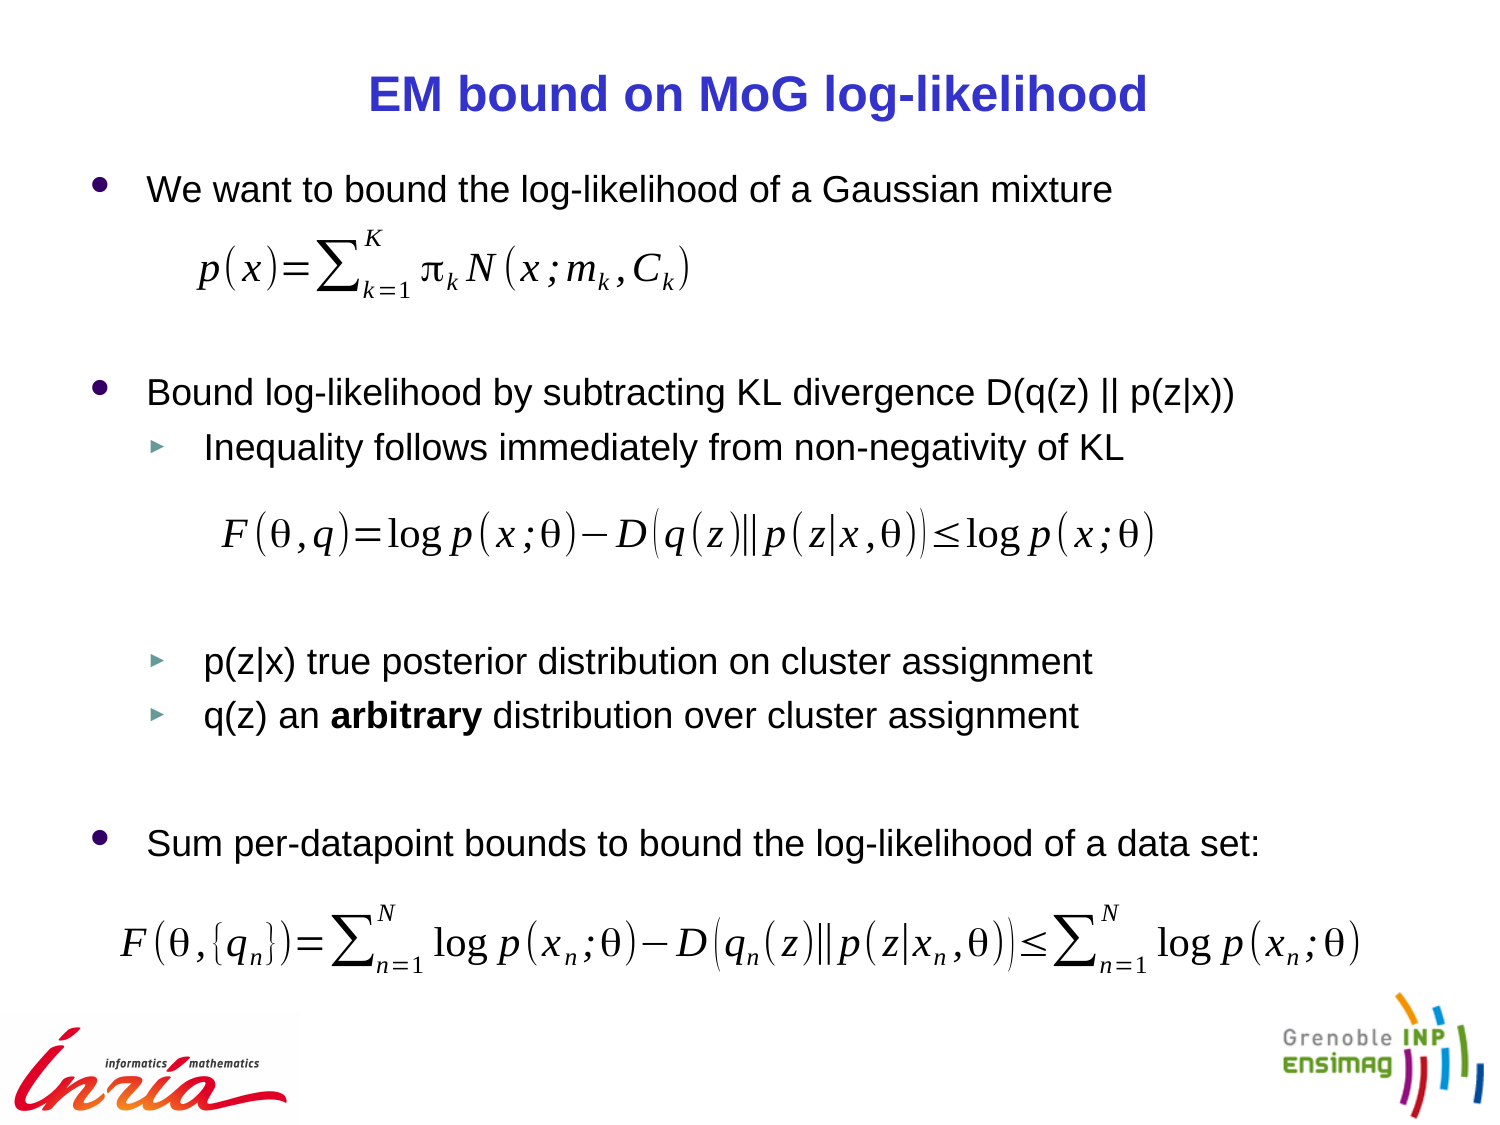

# EM bound on MoG log-likelihood
We want to bound the log-likelihood of a Gaussian mixture
Bound log-likelihood by subtracting KL divergence D(q(z) || p(z|x))
Inequality follows immediately from non-negativity of KL
p(z|x) true posterior distribution on cluster assignment
q(z) an arbitrary distribution over cluster assignment
Sum per-datapoint bounds to bound the log-likelihood of a data set: